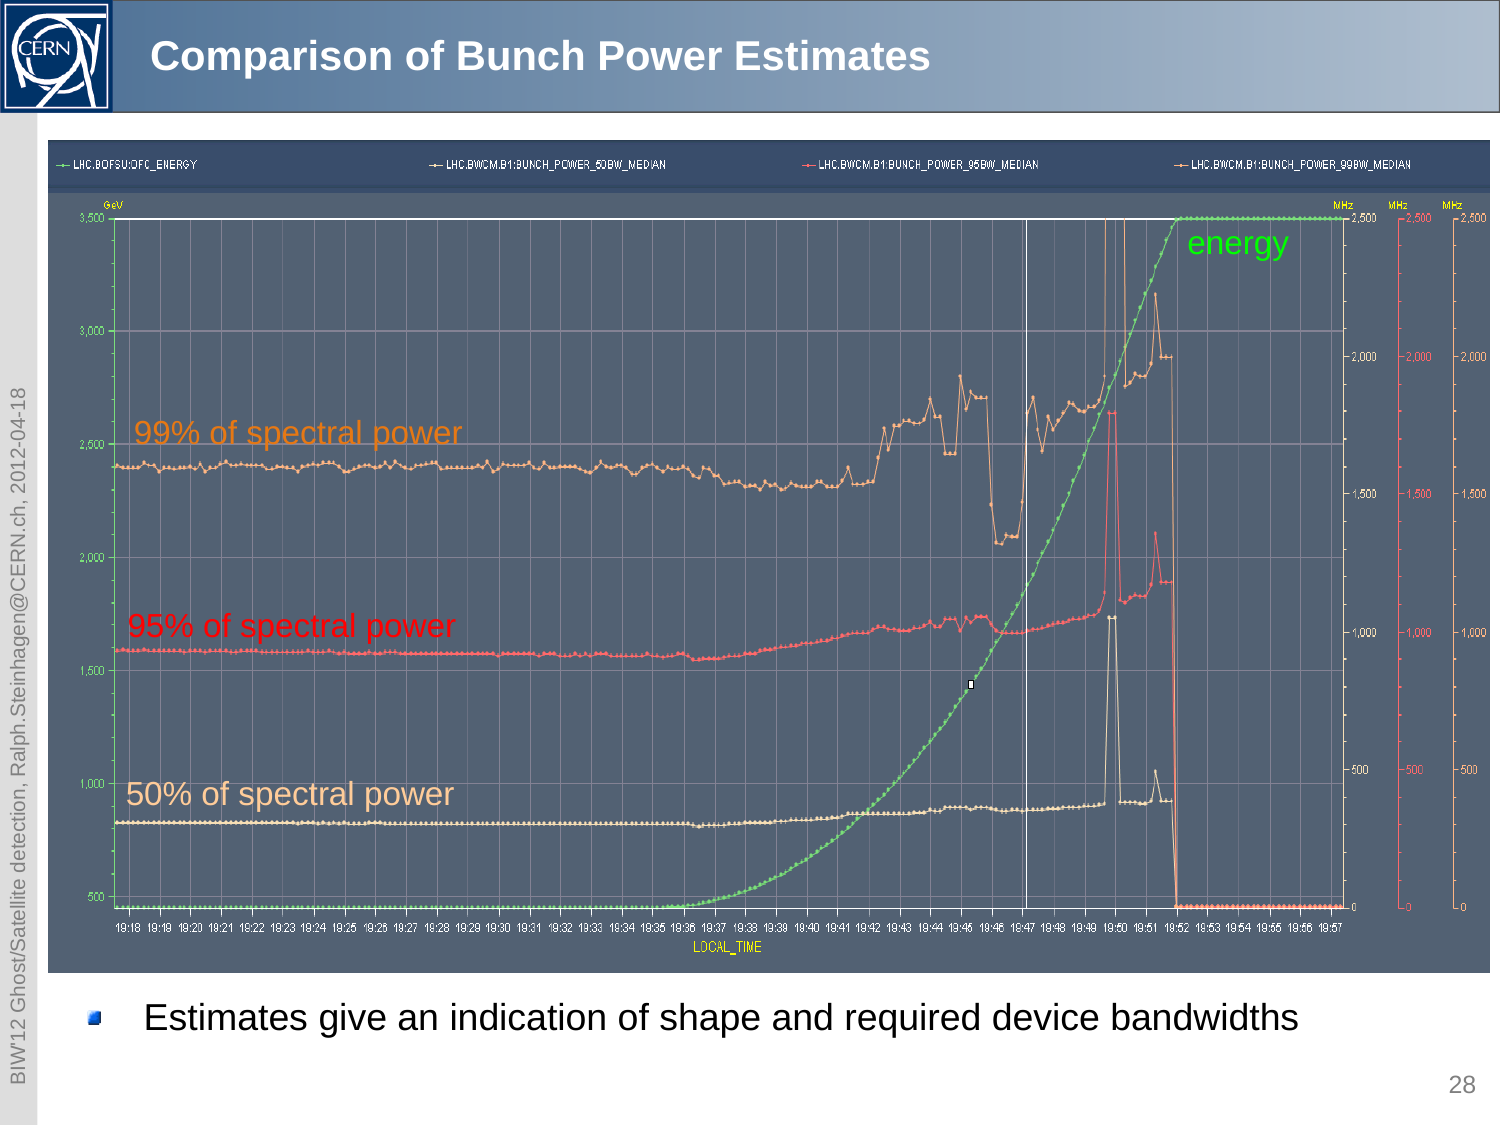

# Comparison of Bunch Power Estimates
energy
99% of spectral power
95% of spectral power
50% of spectral power
Estimates give an indication of shape and required device bandwidths